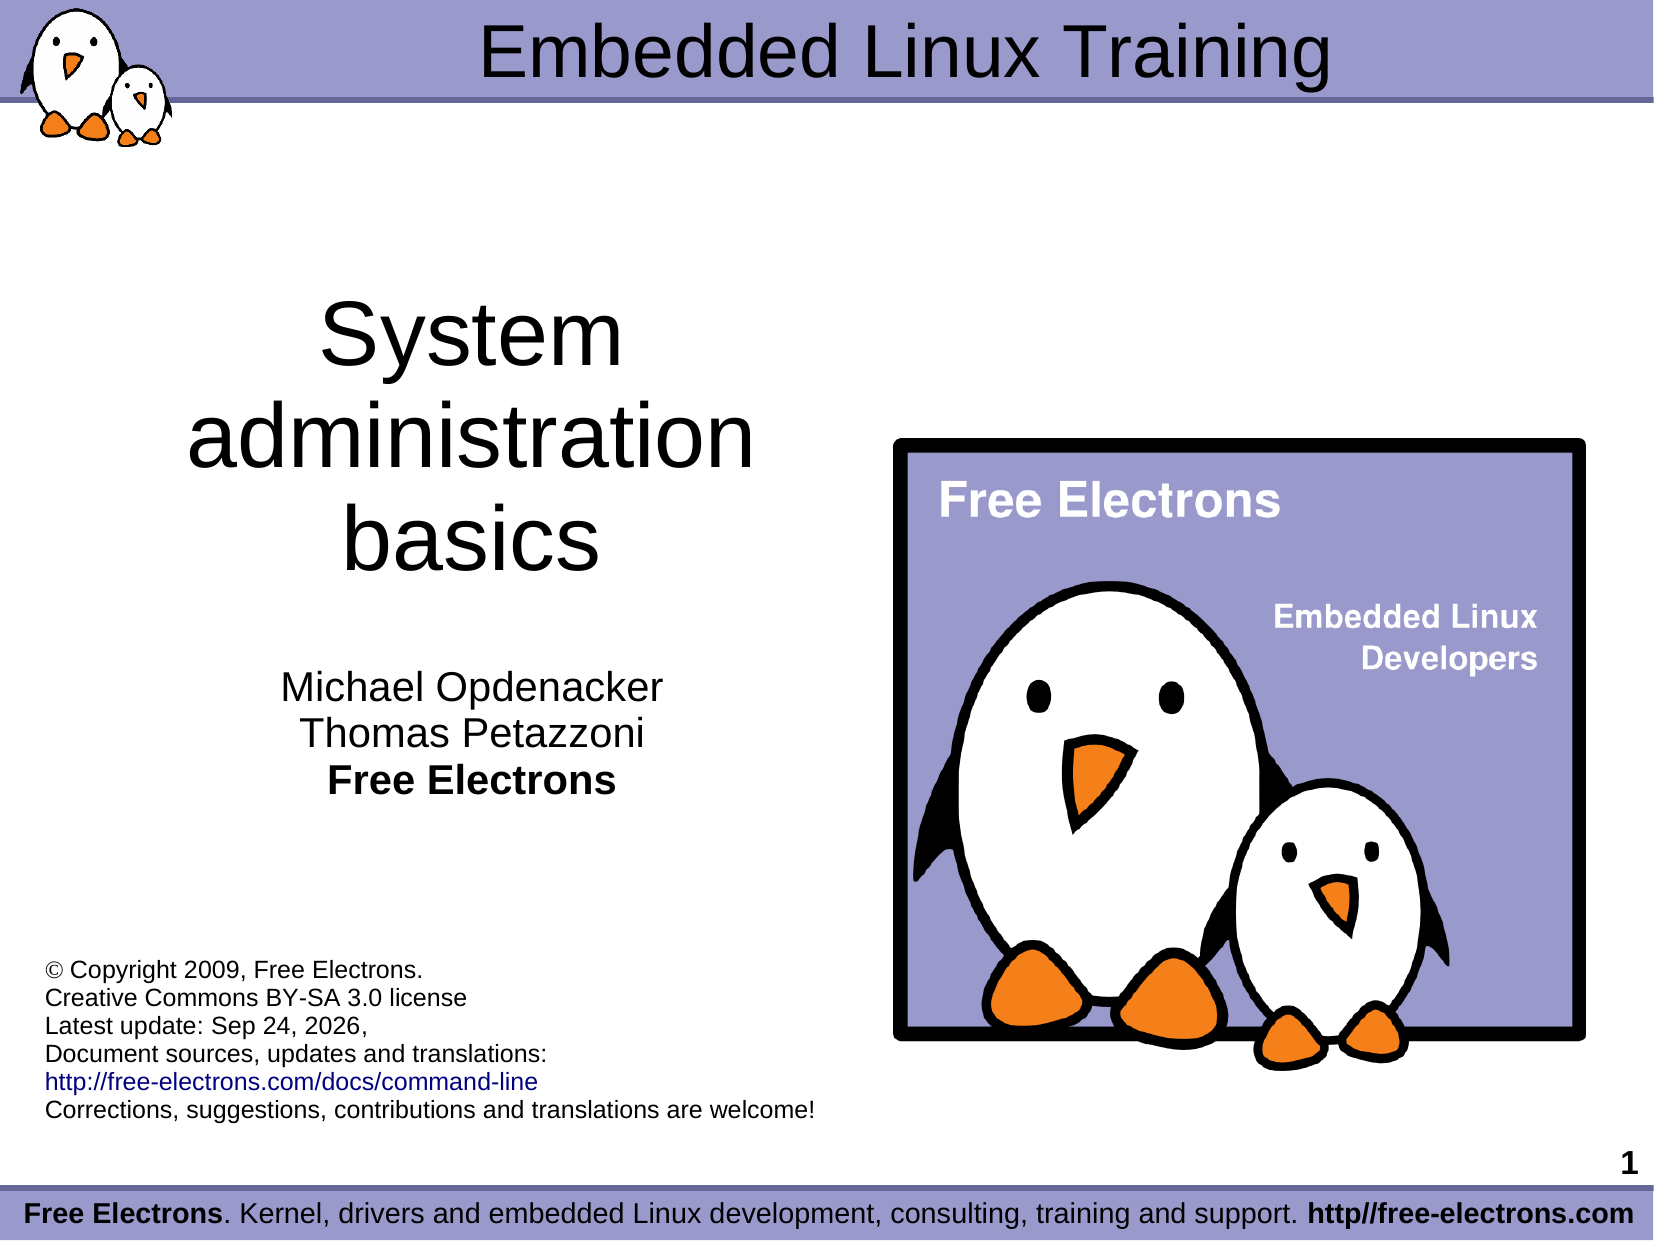

# Embedded Linux Training
System administration basics
Michael Opdenacker
Thomas Petazzoni
Free Electrons
© Copyright 2009, Free Electrons.
Creative Commons BY-SA 3.0 license
Latest update: ,
Document sources, updates and translations:
http://free-electrons.com/docs/command-line
Corrections, suggestions, contributions and translations are welcome!